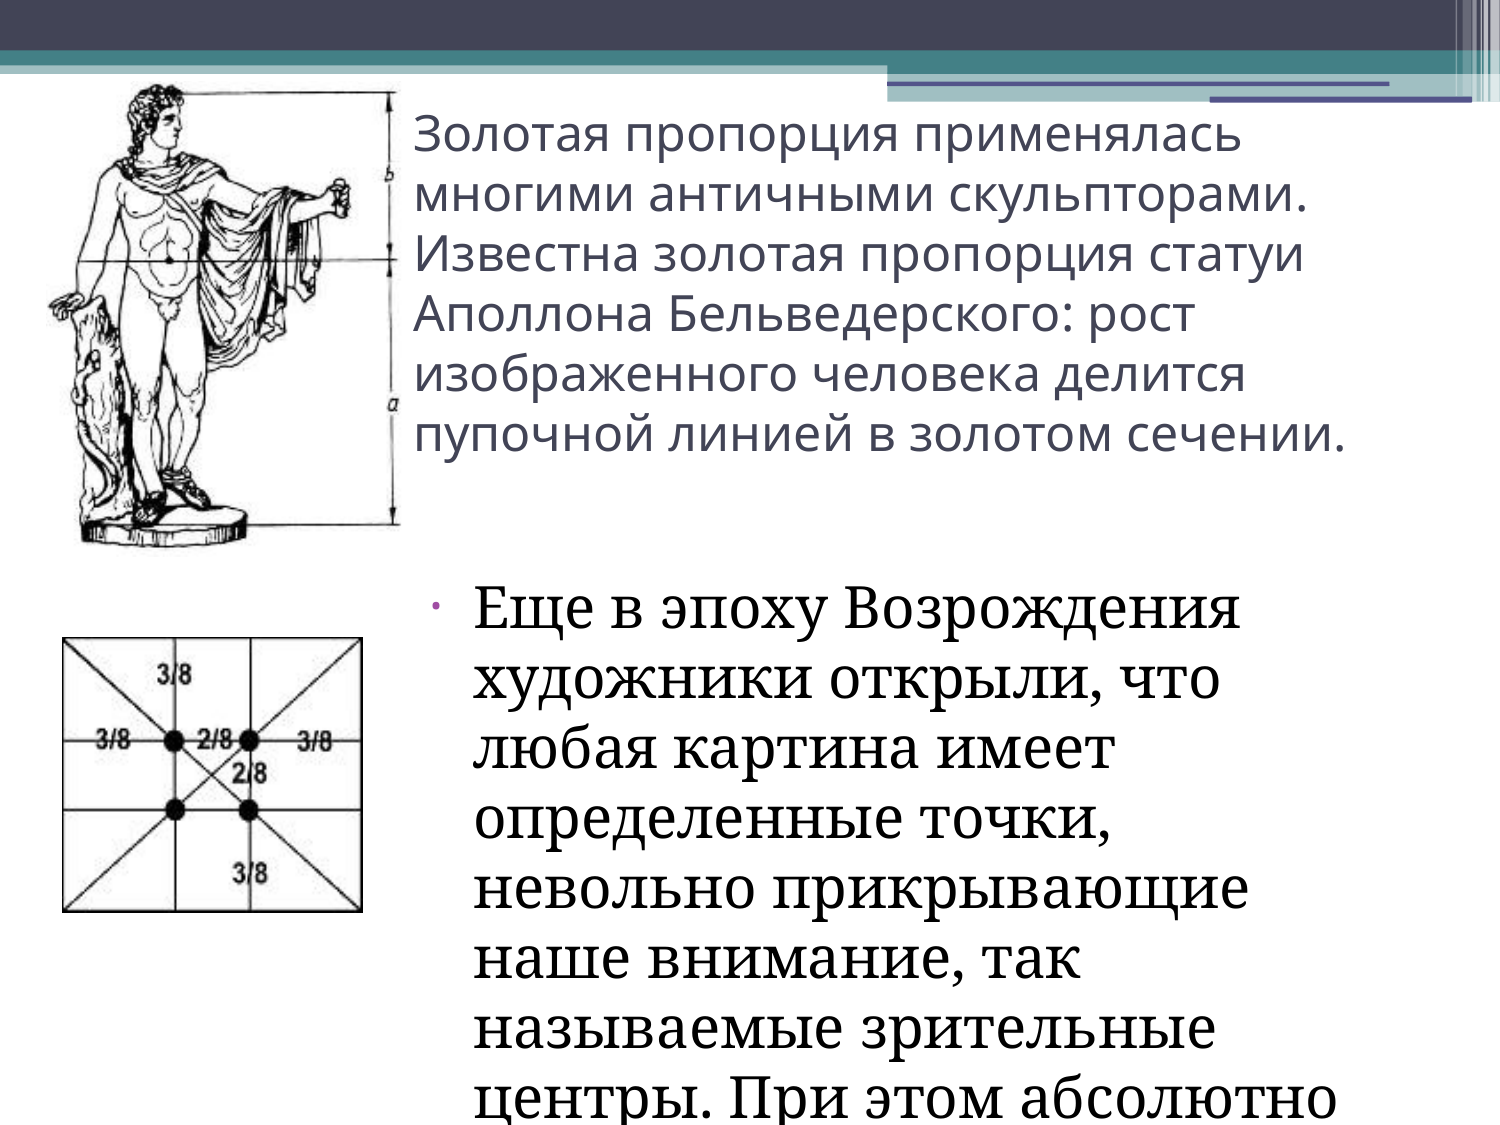

# Золотая пропорция применялась многими античными скульпторами. Известна золотая пропорция статуи Аполлона Бельведерского: рост изображенного человека делится пупочной линией в золотом сечении.
Еще в эпоху Возрождения художники открыли, что любая картина имеет определенные точки, невольно прикрывающие наше внимание, так называемые зрительные центры. При этом абсолютно неважно, какой формат имеет картина – горизонтальный или вертикальный. Таких точек всего четыре, они делят величину изображения по горизонтали и вертикали в золотом сечении, т.е. расположены они на расстоянии примерно 3\8 и 5\8 от соответствующих краев плоскости